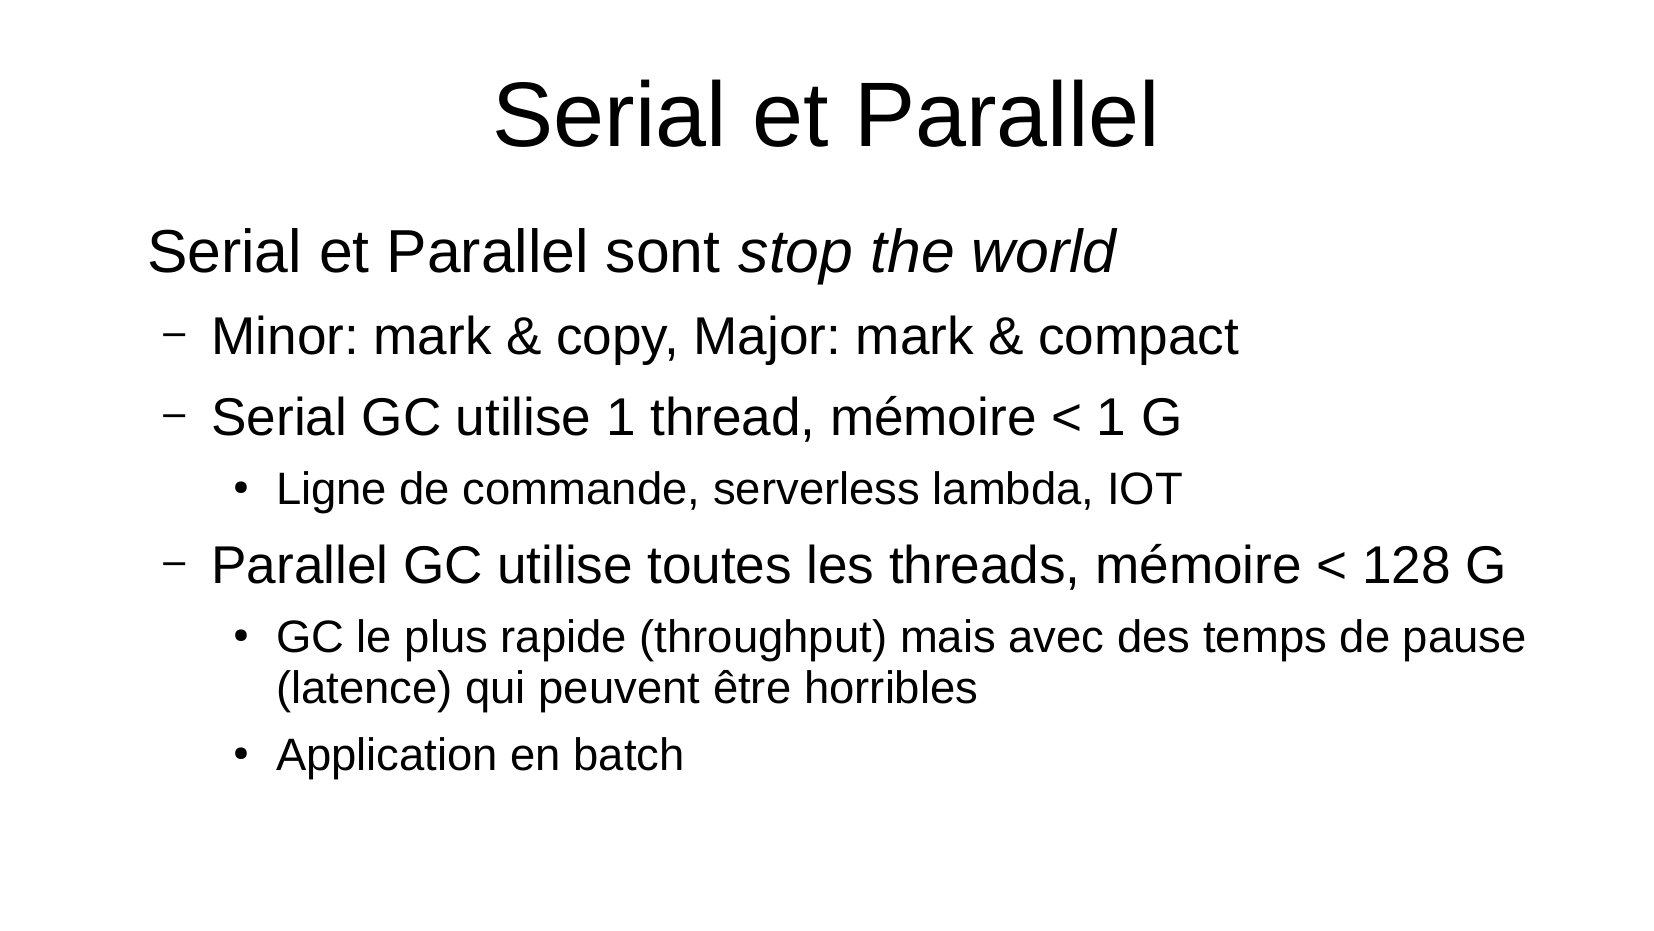

# Serial et Parallel
Serial et Parallel sont stop the world
Minor: mark & copy, Major: mark & compact
Serial GC utilise 1 thread, mémoire < 1 G
Ligne de commande, serverless lambda, IOT
Parallel GC utilise toutes les threads, mémoire < 128 G
GC le plus rapide (throughput) mais avec des temps de pause (latence) qui peuvent être horribles
Application en batch